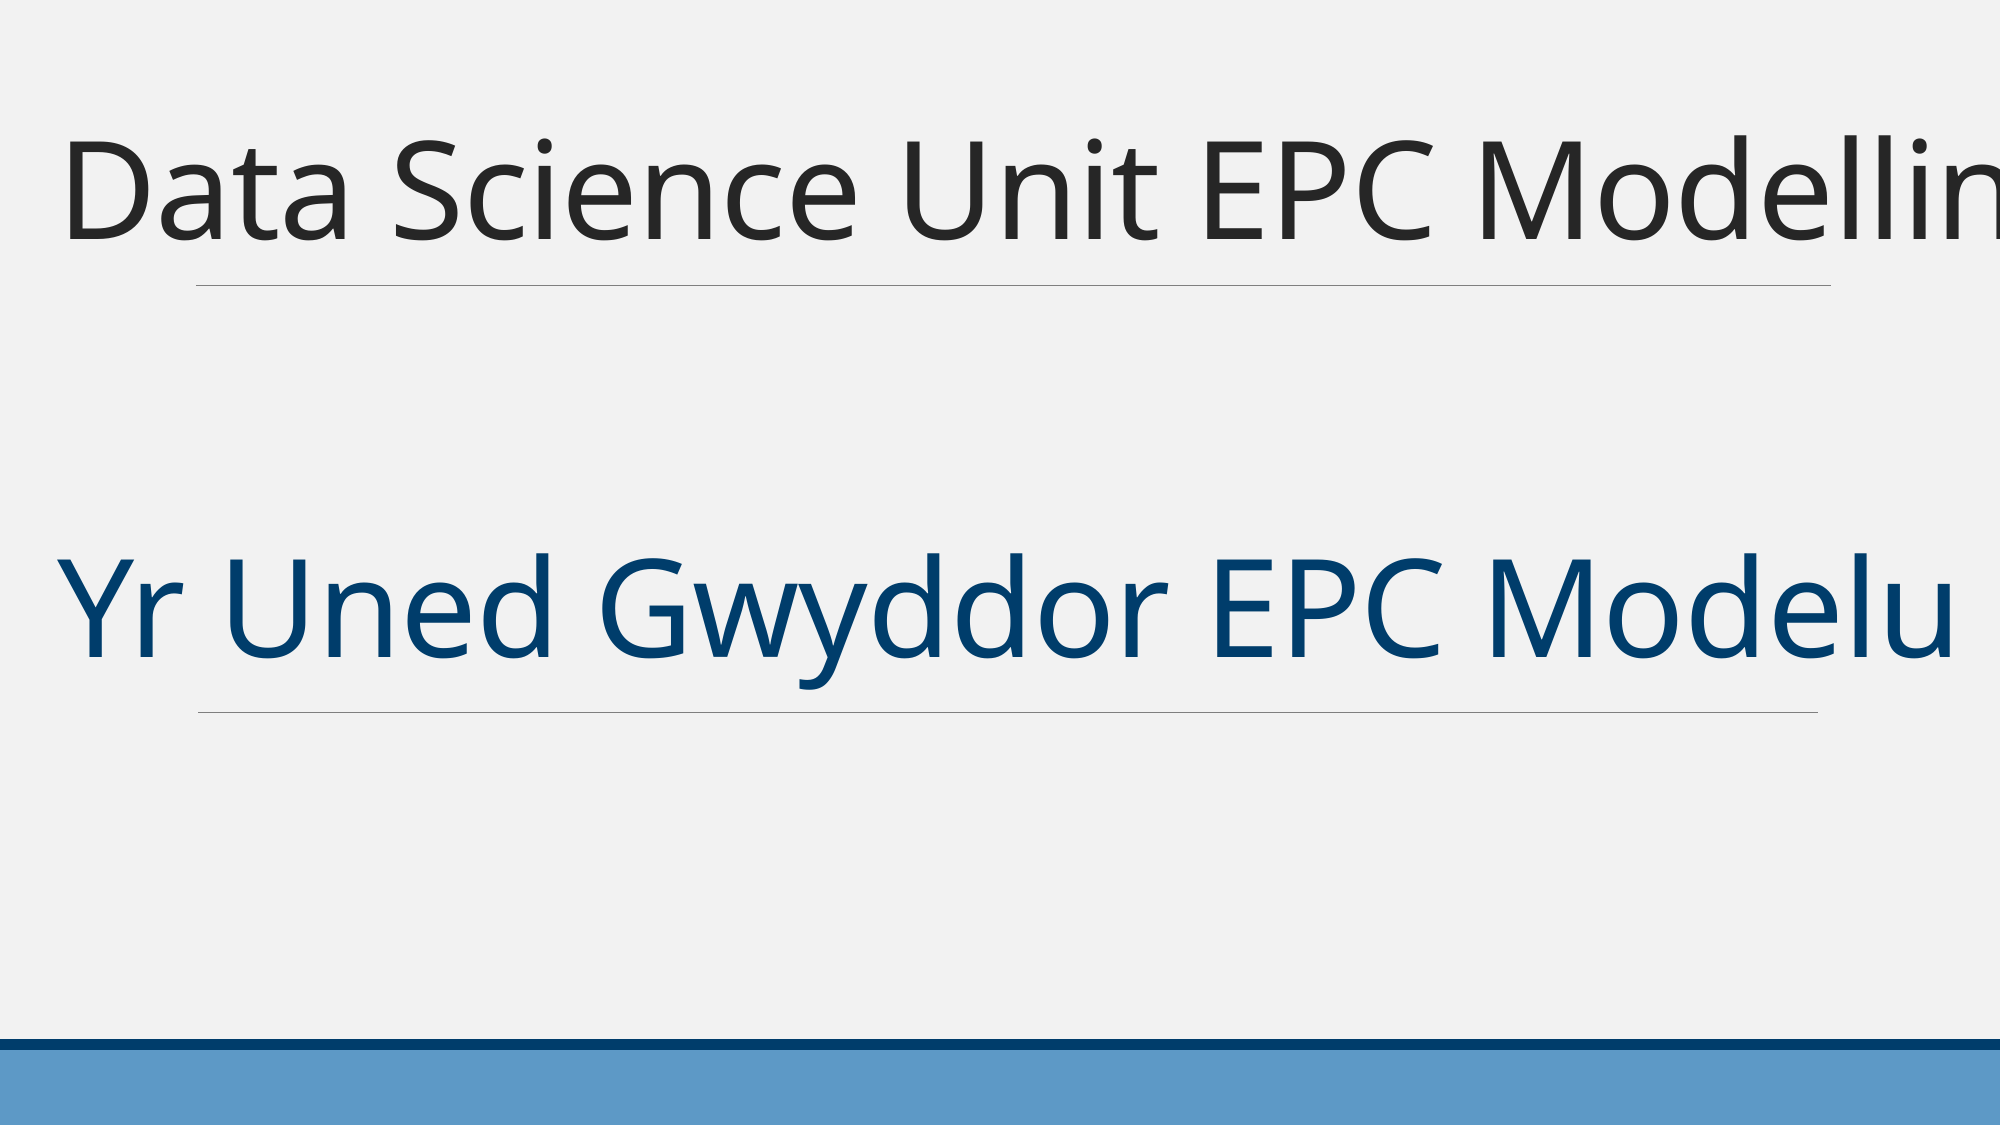

# Data Science Unit EPC Modelling Yr Uned Gwyddor EPC Modelu